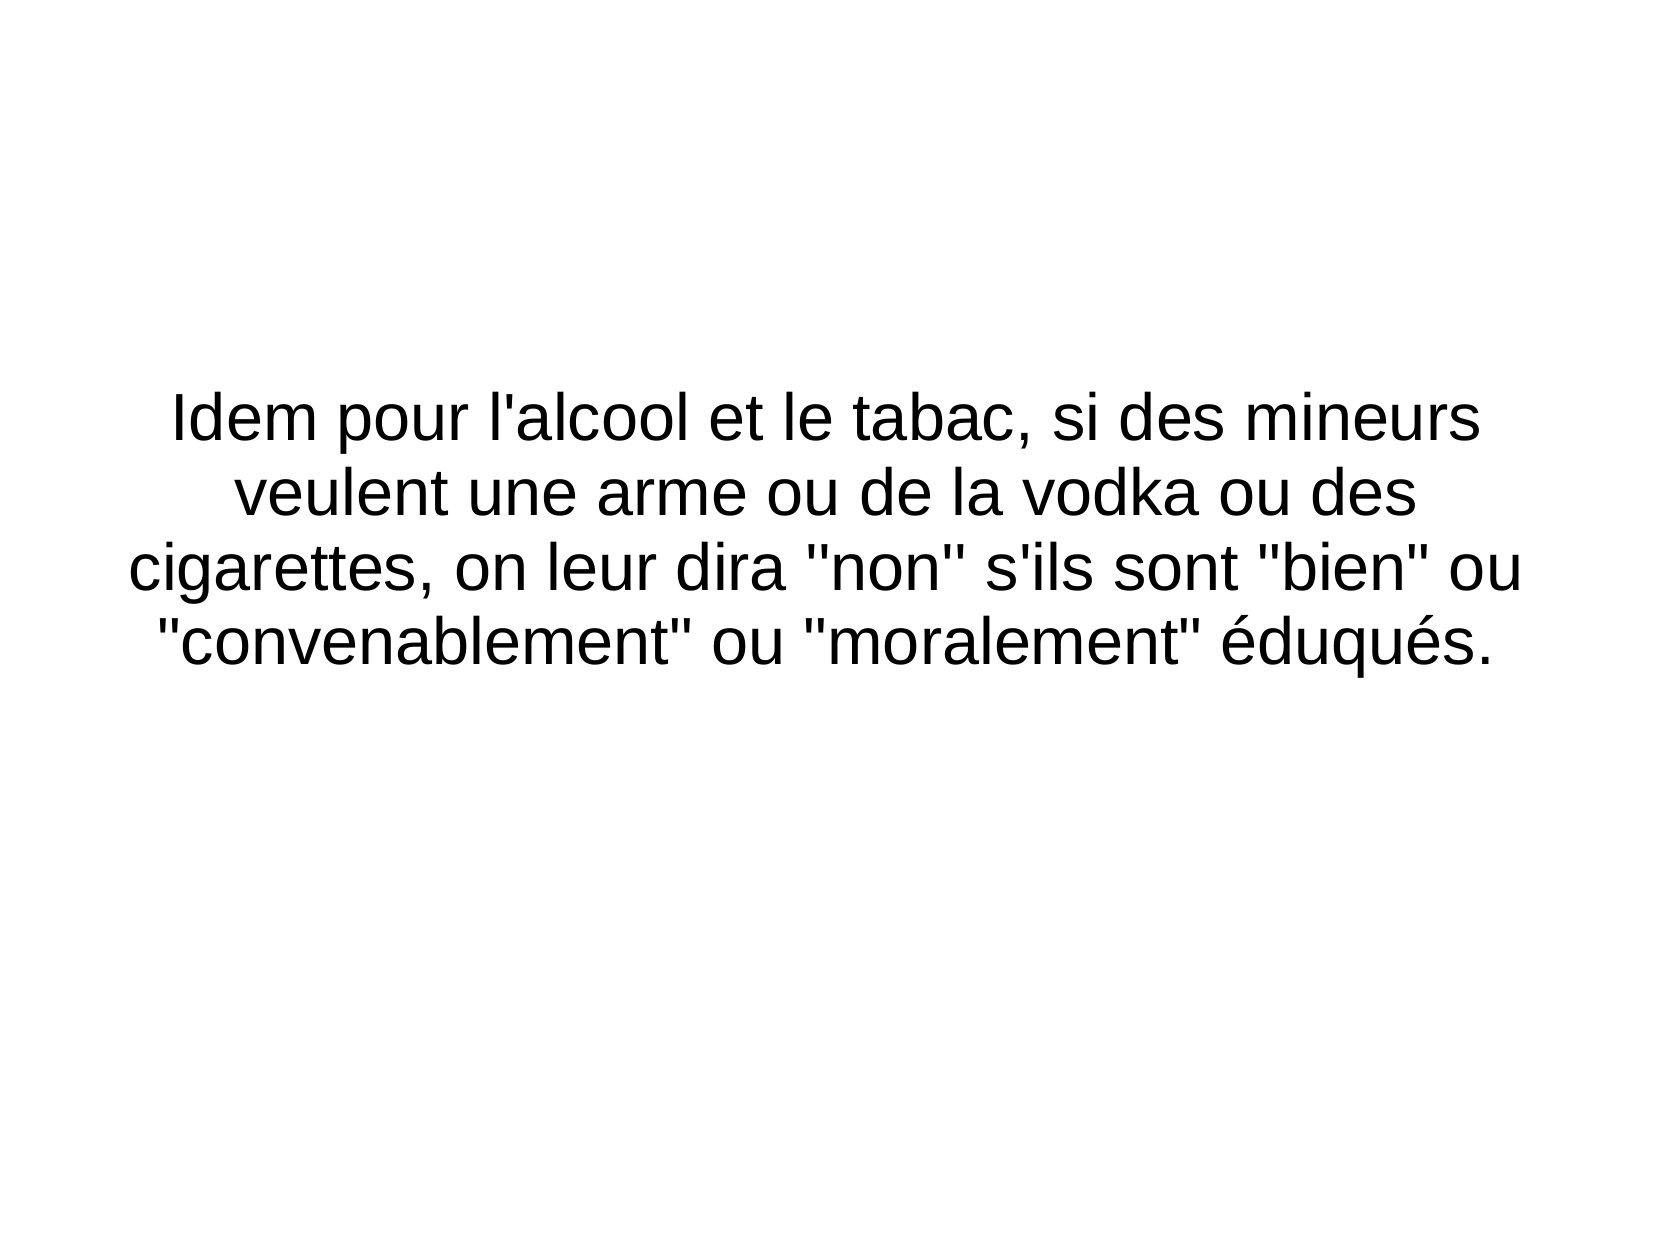

# Idem pour l'alcool et le tabac, si des mineurs veulent une arme ou de la vodka ou des cigarettes, on leur dira ''non'' s'ils sont "bien" ou "convenablement" ou "moralement" éduqués.